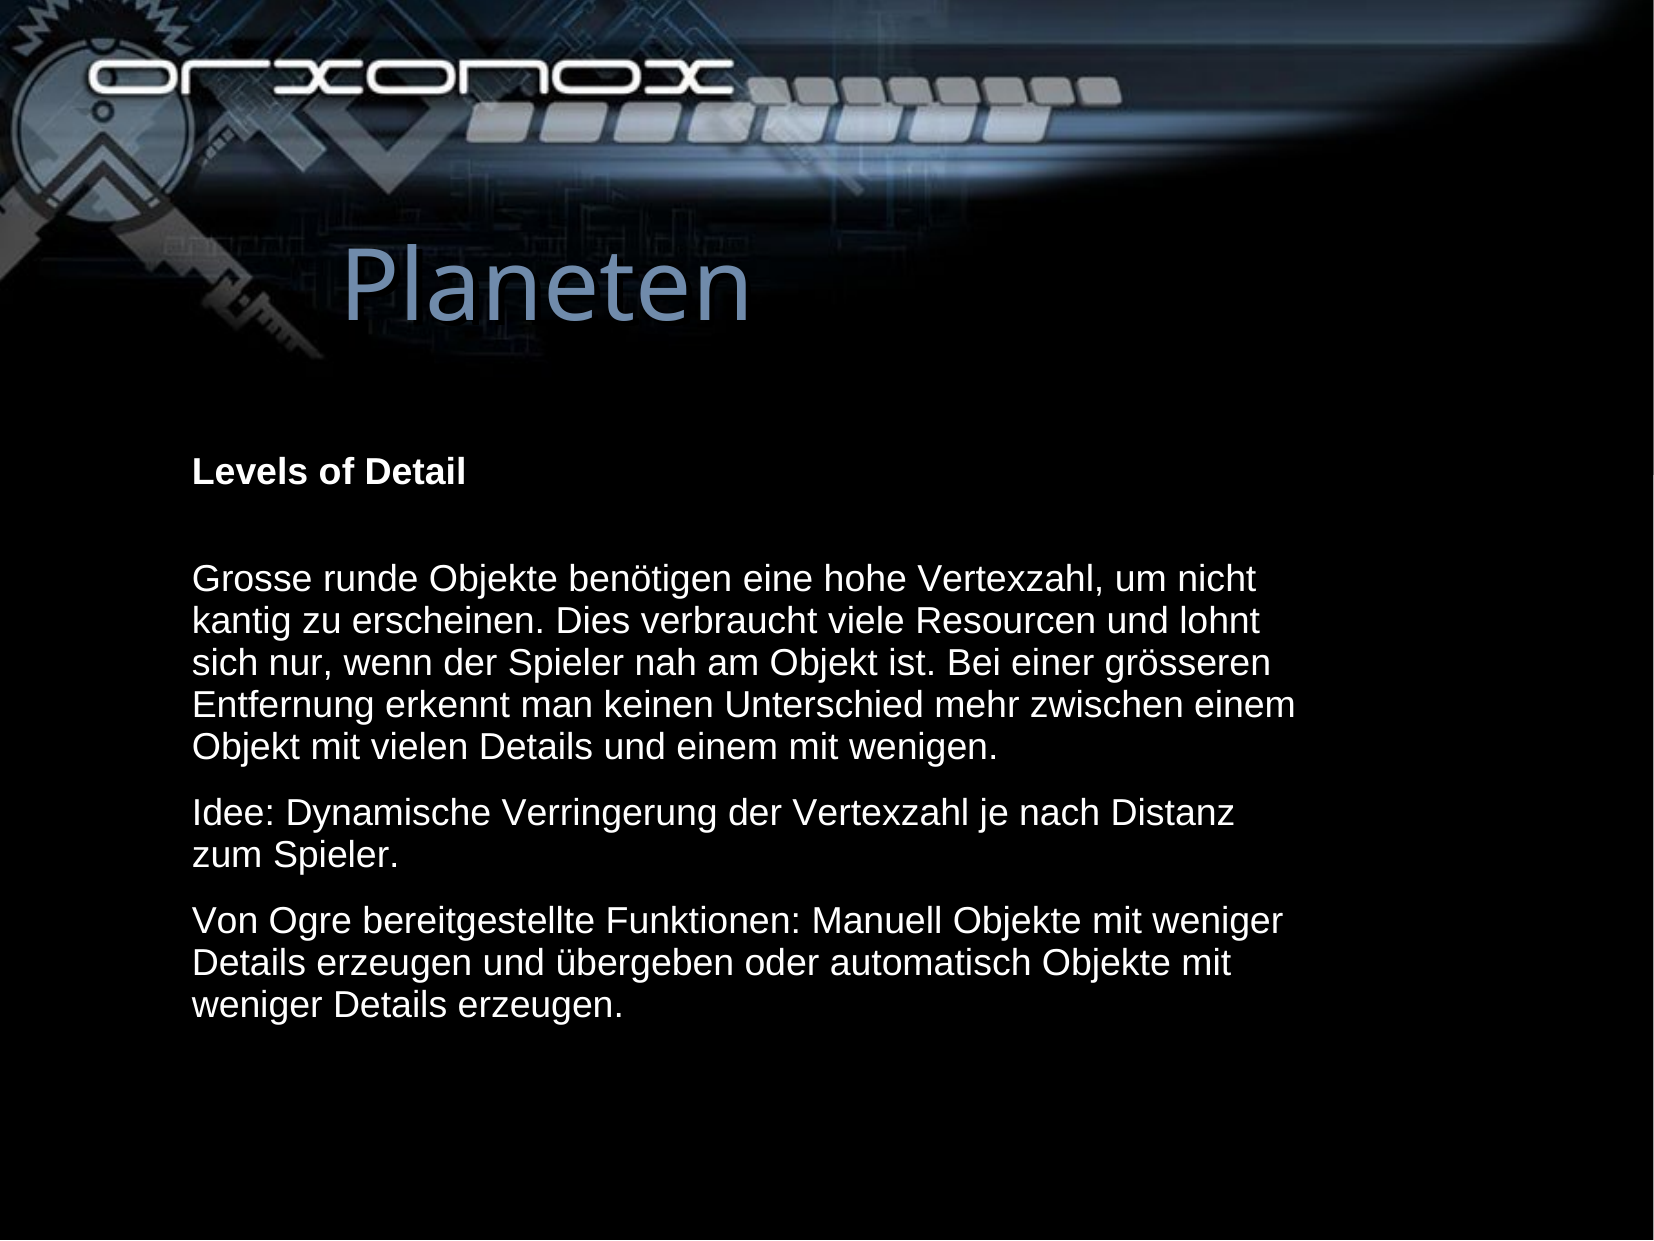

Planeten
Levels of Detail
Grosse runde Objekte benötigen eine hohe Vertexzahl, um nicht kantig zu erscheinen. Dies verbraucht viele Resourcen und lohnt sich nur, wenn der Spieler nah am Objekt ist. Bei einer grösseren Entfernung erkennt man keinen Unterschied mehr zwischen einem Objekt mit vielen Details und einem mit wenigen.
Idee: Dynamische Verringerung der Vertexzahl je nach Distanz zum Spieler.
Von Ogre bereitgestellte Funktionen: Manuell Objekte mit weniger Details erzeugen und übergeben oder automatisch Objekte mit weniger Details erzeugen.